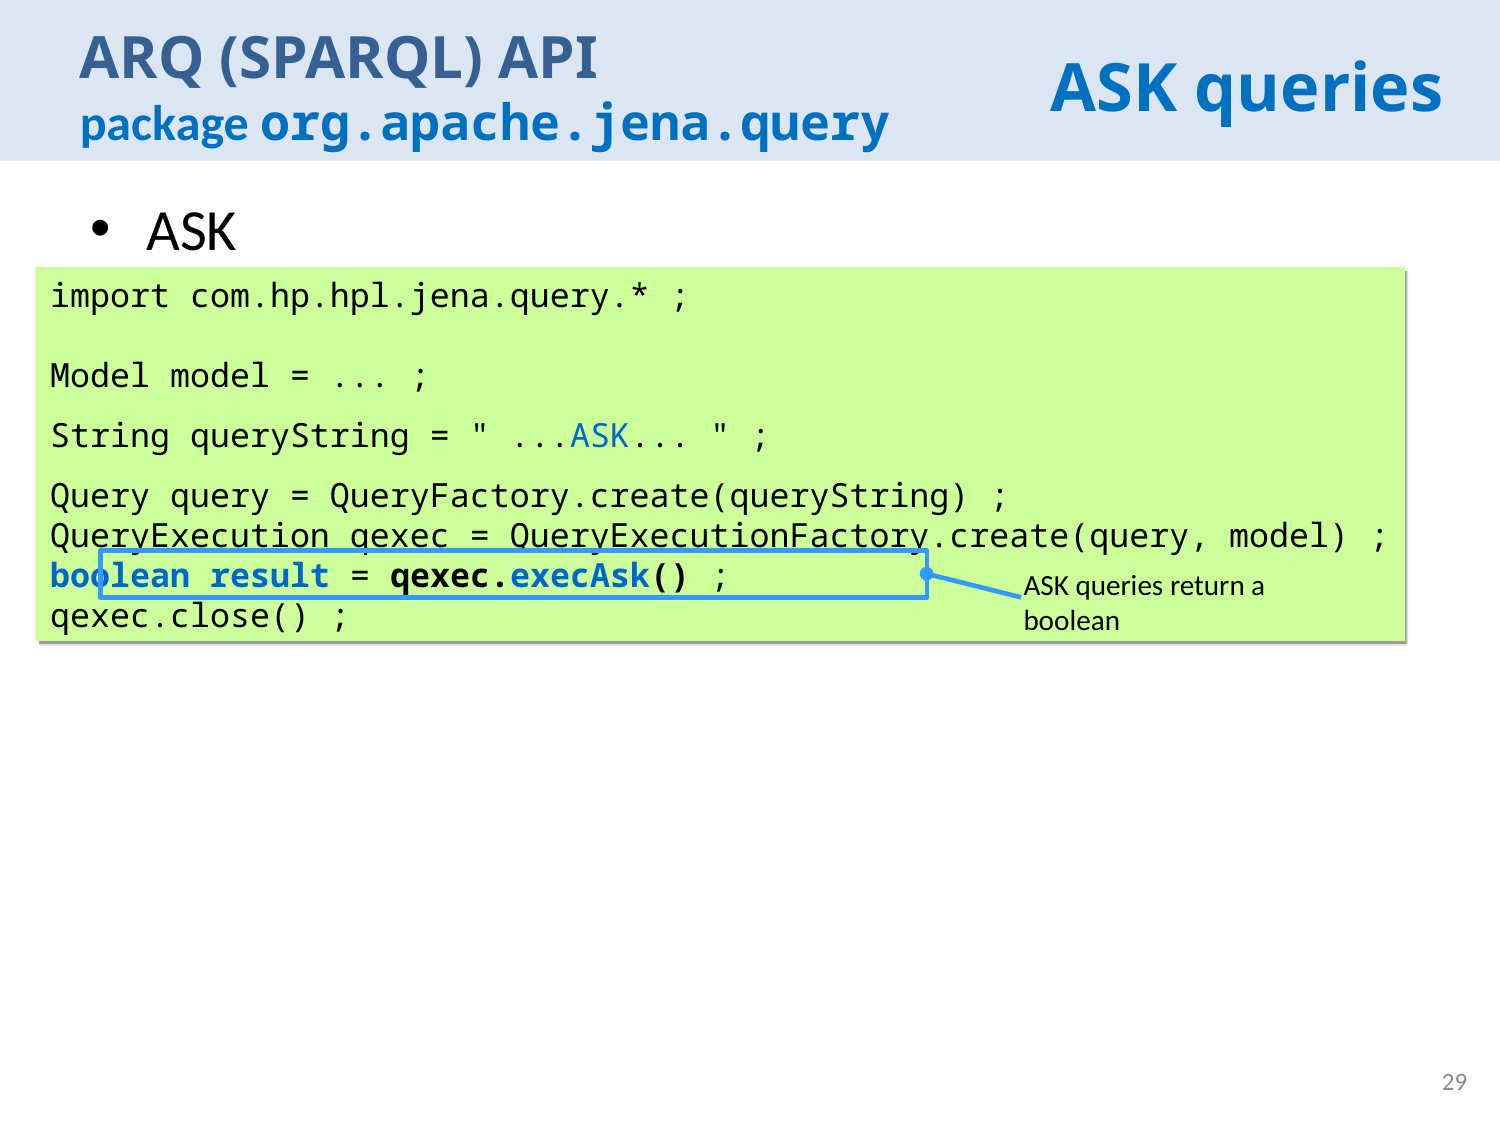

ARQ (SPARQL) API
package org.apache.jena.query
ASK queries
# ASK
import com.hp.hpl.jena.query.* ;
Model model = ... ;
String queryString = " ...ASK... " ;
Query query = QueryFactory.create(queryString) ;
QueryExecution qexec = QueryExecutionFactory.create(query, model) ;
boolean result = qexec.execAsk() ;
qexec.close() ;
ASK queries return a boolean